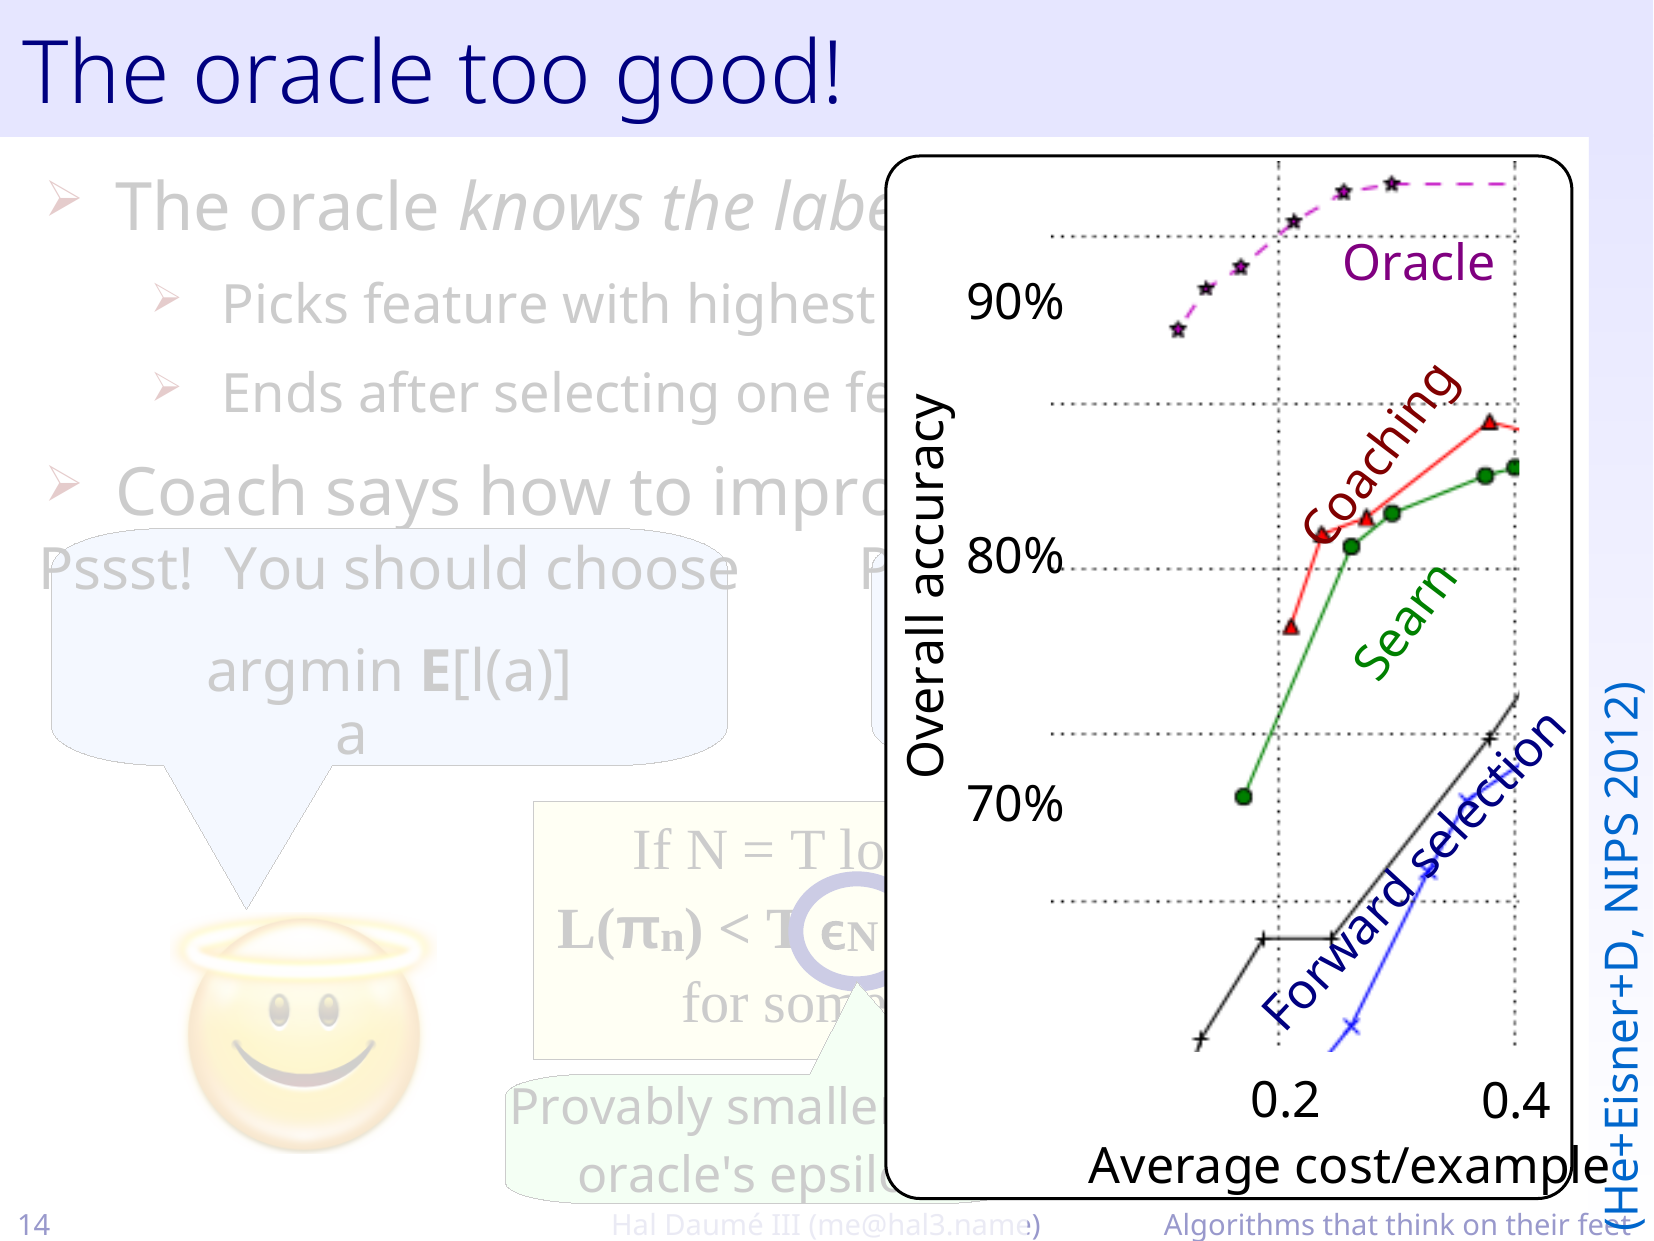

# The oracle too good!
Oracle
90%
Coaching
80%
Overall accuracy
Searn
70%
Forward selection
0.2
0.4
Average cost/example
The oracle knows the label
Picks feature with highest y*value*weight
Ends after selecting one feature
Coach says how to improve, not the best thing to do
Pssst! You should choose
argmin E[l(a)]
a
Pssst! You should choose
argmin E[l(a)] – η f(a)
a
If N = T log T,
L(πn) < T N + O(1)
for some n
Provably smaller than
oracle's epsilon!
(He+Eisner+D, NIPS 2012)